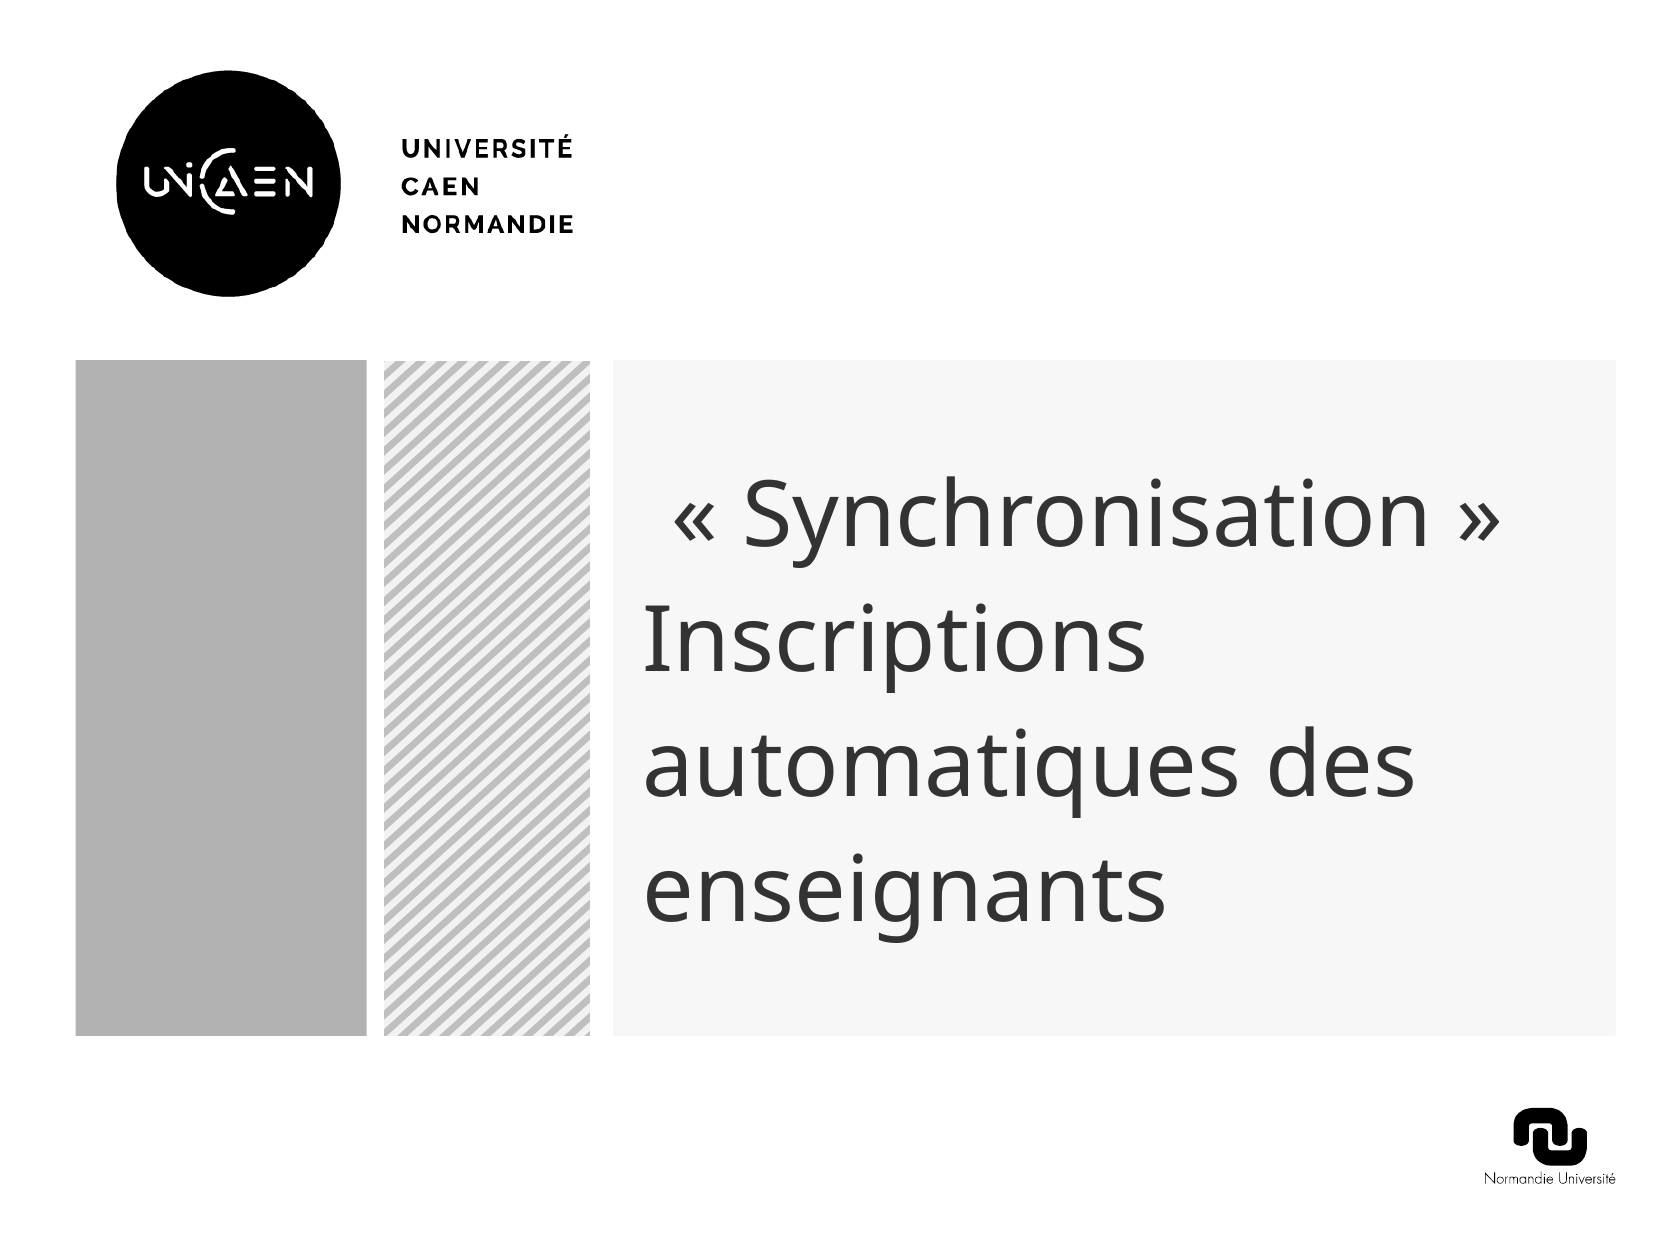

# « Synchronisation » Inscriptions automatiques des enseignants
17
Découverte Ecampus pourn les personnels administratifs